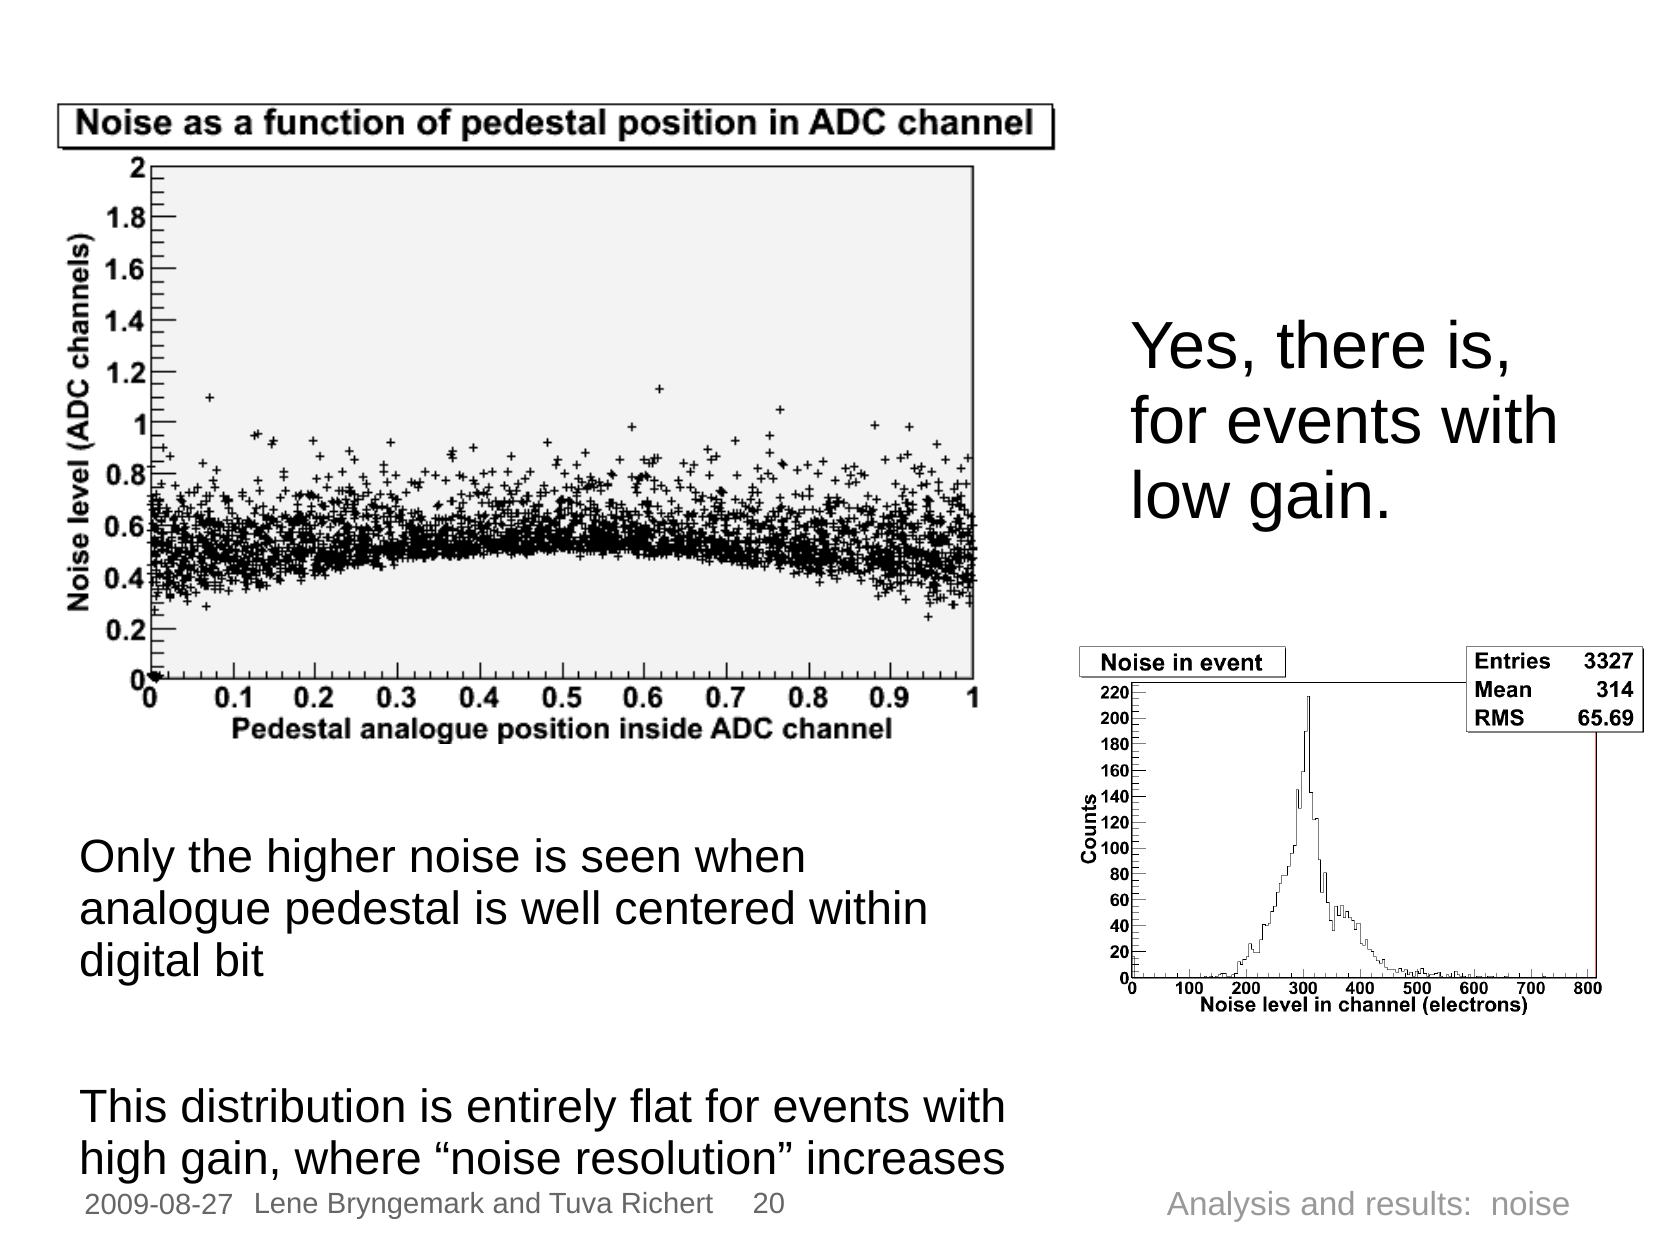

Yes, there is, for events with low gain.
# Only the higher noise is seen when analogue pedestal is well centered within digital bit
This distribution is entirely flat for events with high gain, where “noise resolution” increases
Analysis and results: noise
Lene Bryngemark and Tuva Richert
20
2009-08-27